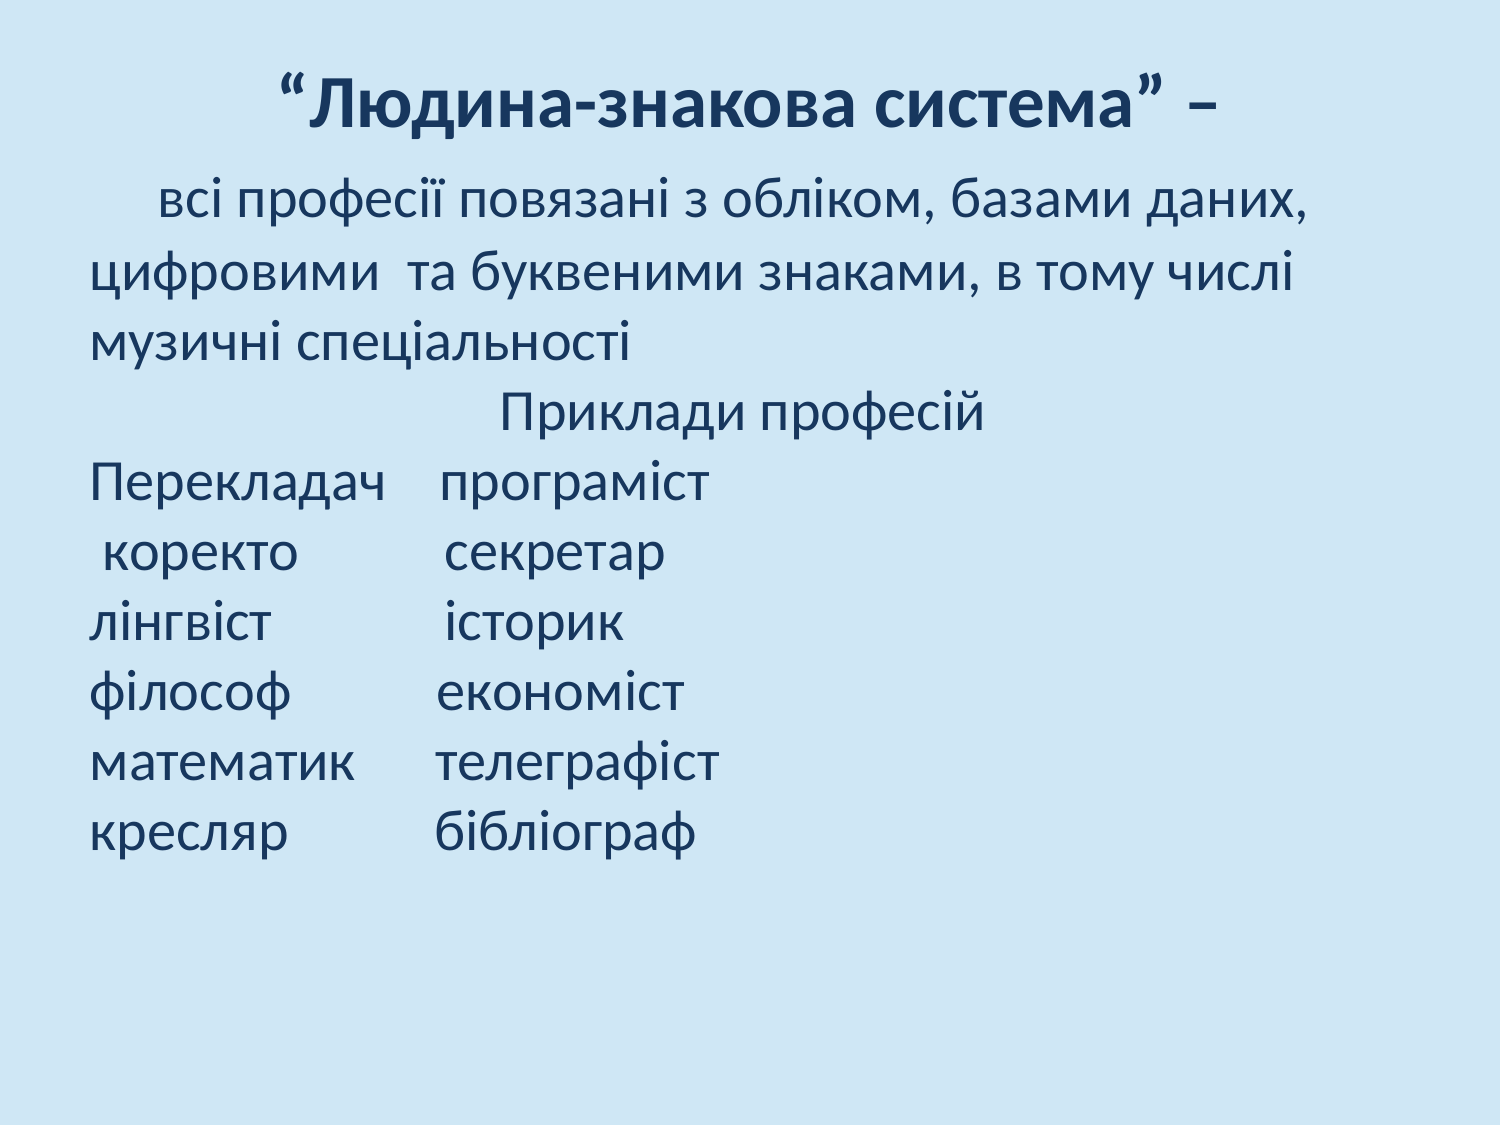

# “Людина-знакова система” – всі професії повязані з обліком, базами даних, цифровими та буквеними знаками, в тому числі музичні спеціальності Приклади професій Перекладач програміст коректо секретар лінгвіст історик філософ економіст математик телеграфіст кресляр бібліограф